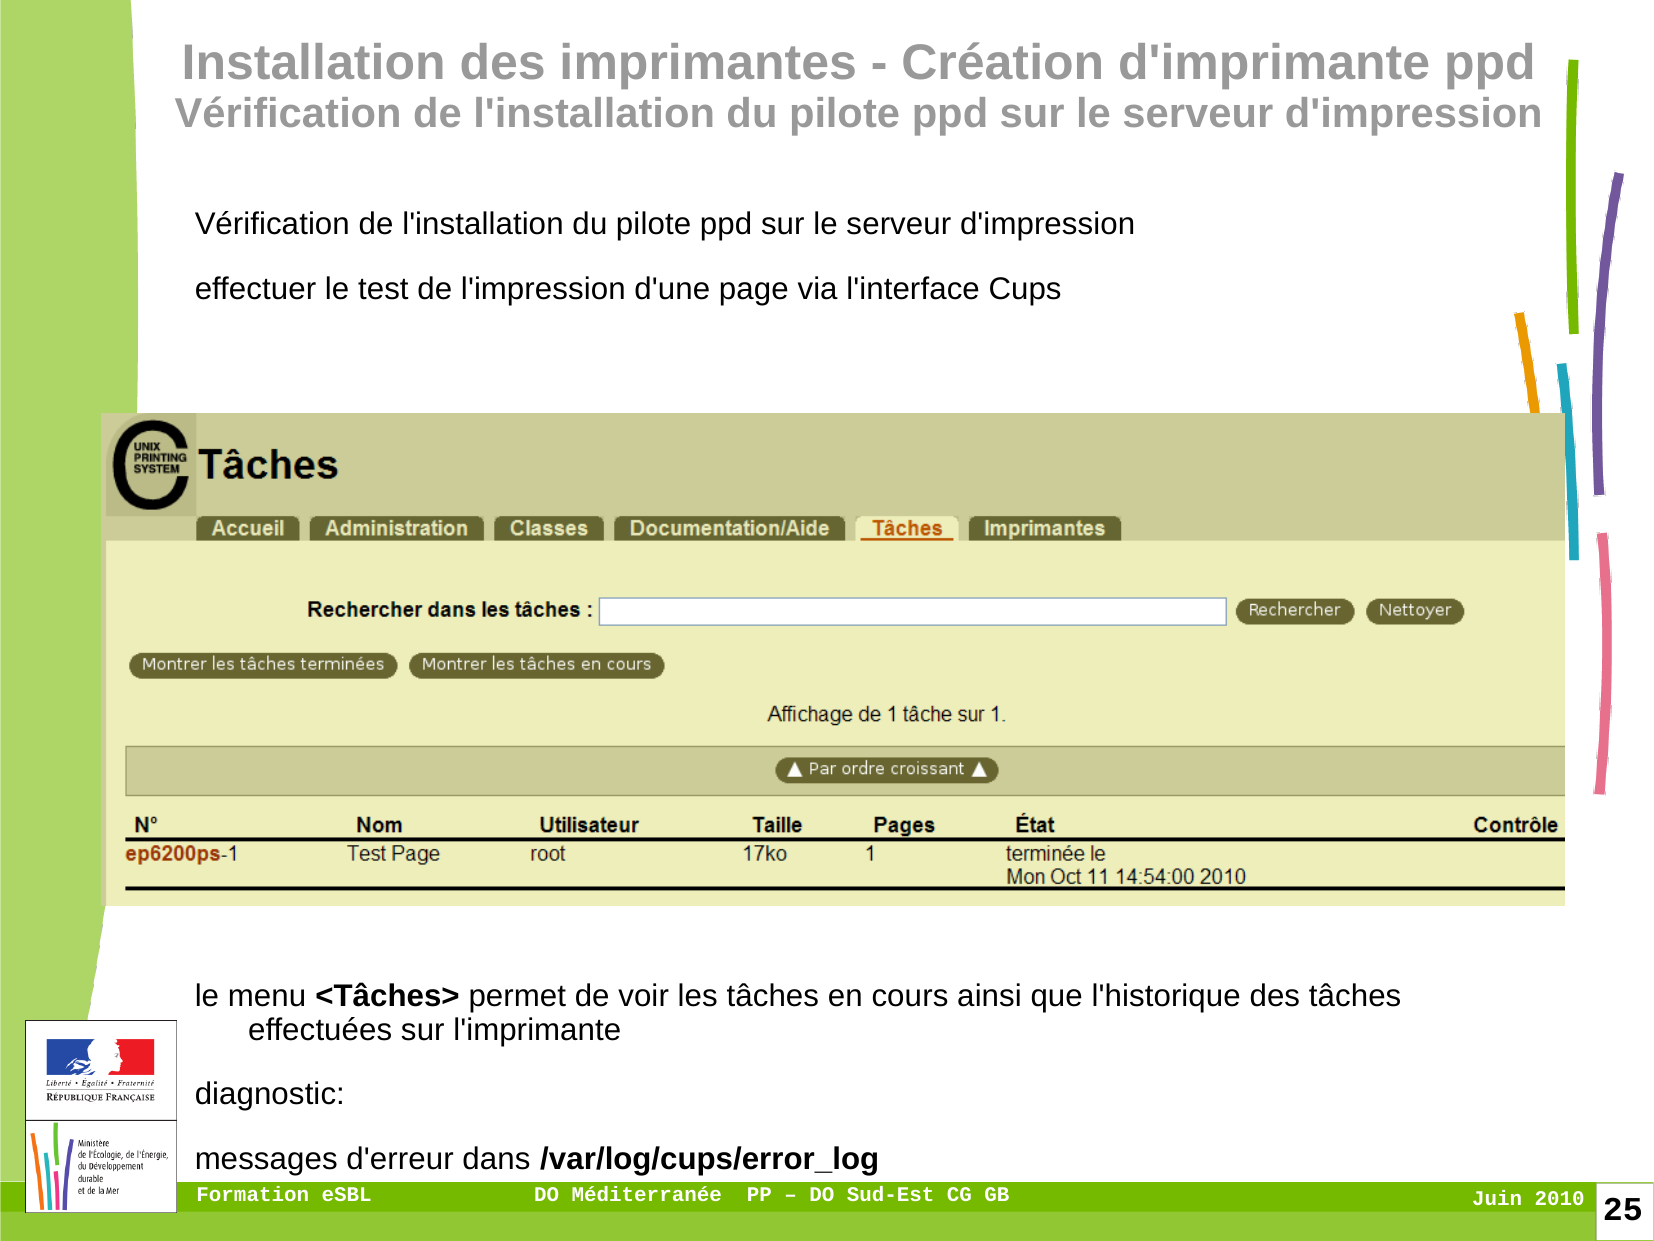

# Installation des imprimantes - Création d'imprimante ppd Vérification de l'installation du pilote ppd sur le serveur d'impression
Vérification de l'installation du pilote ppd sur le serveur d'impression
effectuer le test de l'impression d'une page via l'interface Cups
le menu <Tâches> permet de voir les tâches en cours ainsi que l'historique des tâches effectuées sur l'imprimante
diagnostic:
messages d'erreur dans /var/log/cups/error_log
25